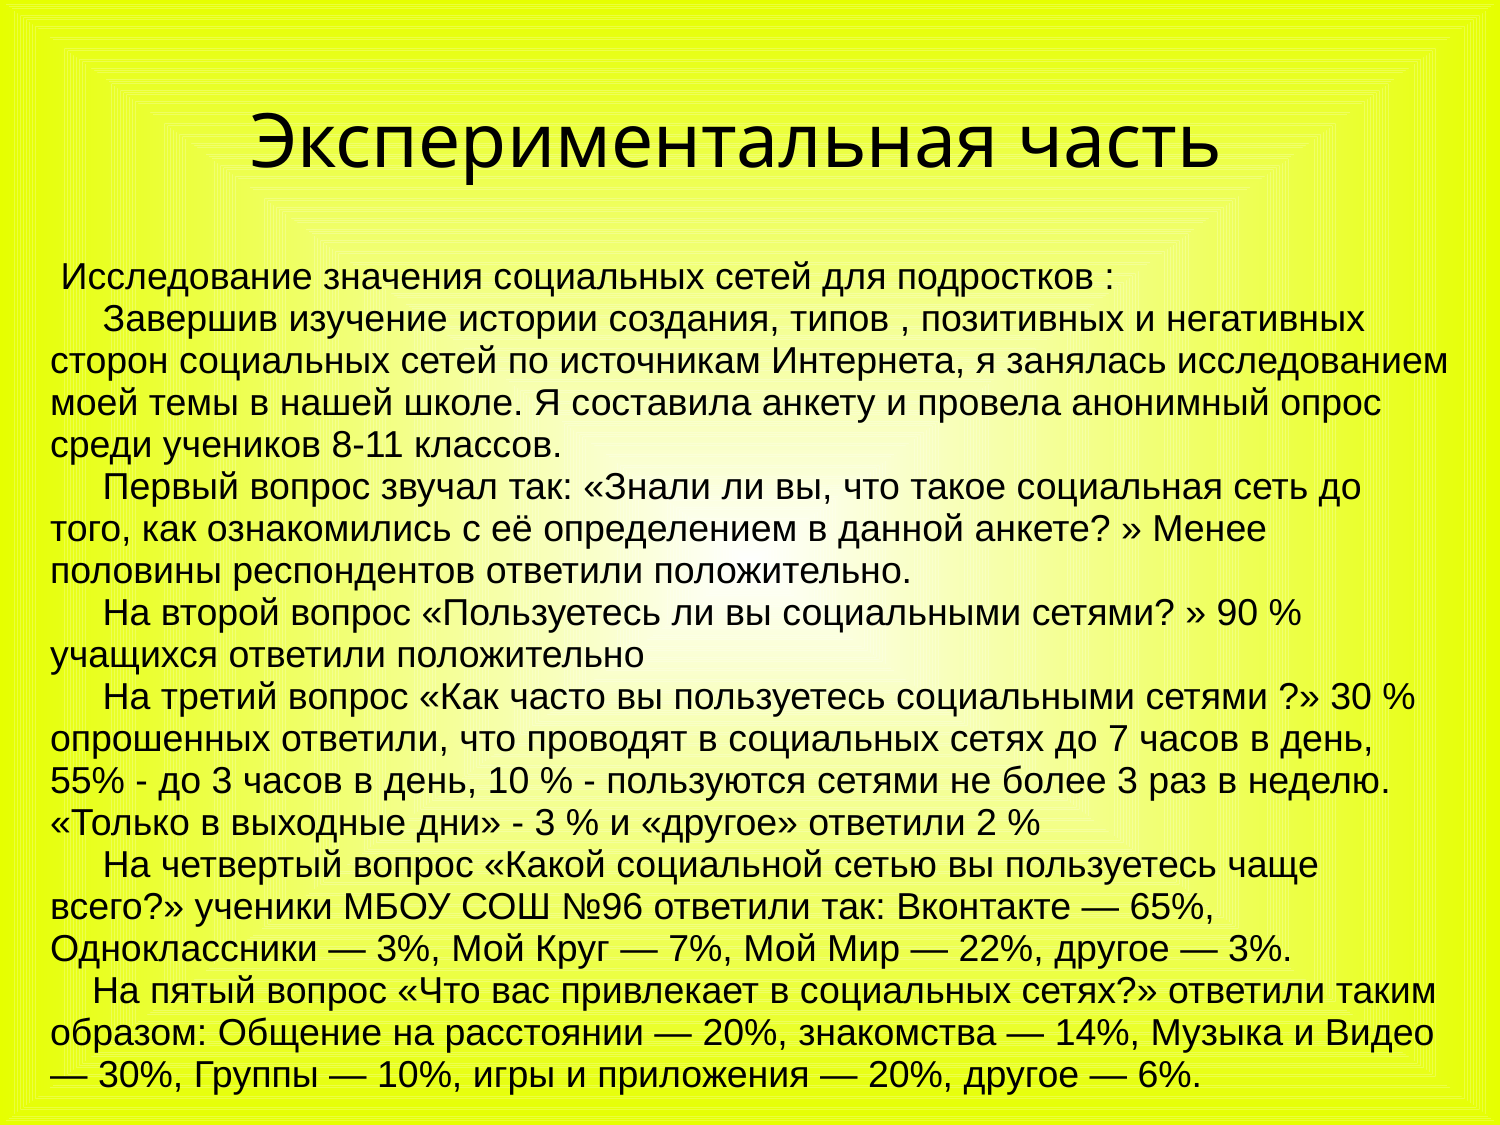

# Экспериментальная часть
 Исследование значения социальных сетей для подростков :
 Завершив изучение истории создания, типов , позитивных и негативных сторон социальных сетей по источникам Интернета, я занялась исследованием моей темы в нашей школе. Я составила анкету и провела анонимный опрос среди учеников 8-11 классов.
 Первый вопрос звучал так: «Знали ли вы, что такое социальная сеть до того, как ознакомились с её определением в данной анкете? » Менее половины респондентов ответили положительно.
 На второй вопрос «Пользуетесь ли вы социальными сетями? » 90 % учащихся ответили положительно
 На третий вопрос «Как часто вы пользуетесь социальными сетями ?» 30 % опрошенных ответили, что проводят в социальных сетях до 7 часов в день, 55% - до 3 часов в день, 10 % - пользуются сетями не более 3 раз в неделю. «Только в выходные дни» - 3 % и «другое» ответили 2 %
 На четвертый вопрос «Какой социальной сетью вы пользуетесь чаще всего?» ученики МБОУ СОШ №96 ответили так: Вконтакте — 65%, Одноклассники — 3%, Мой Круг — 7%, Мой Мир — 22%, другое — 3%.
 На пятый вопрос «Что вас привлекает в социальных сетях?» ответили таким образом: Общение на расстоянии — 20%, знакомства — 14%, Музыка и Видео — 30%, Группы — 10%, игры и приложения — 20%, другое — 6%.